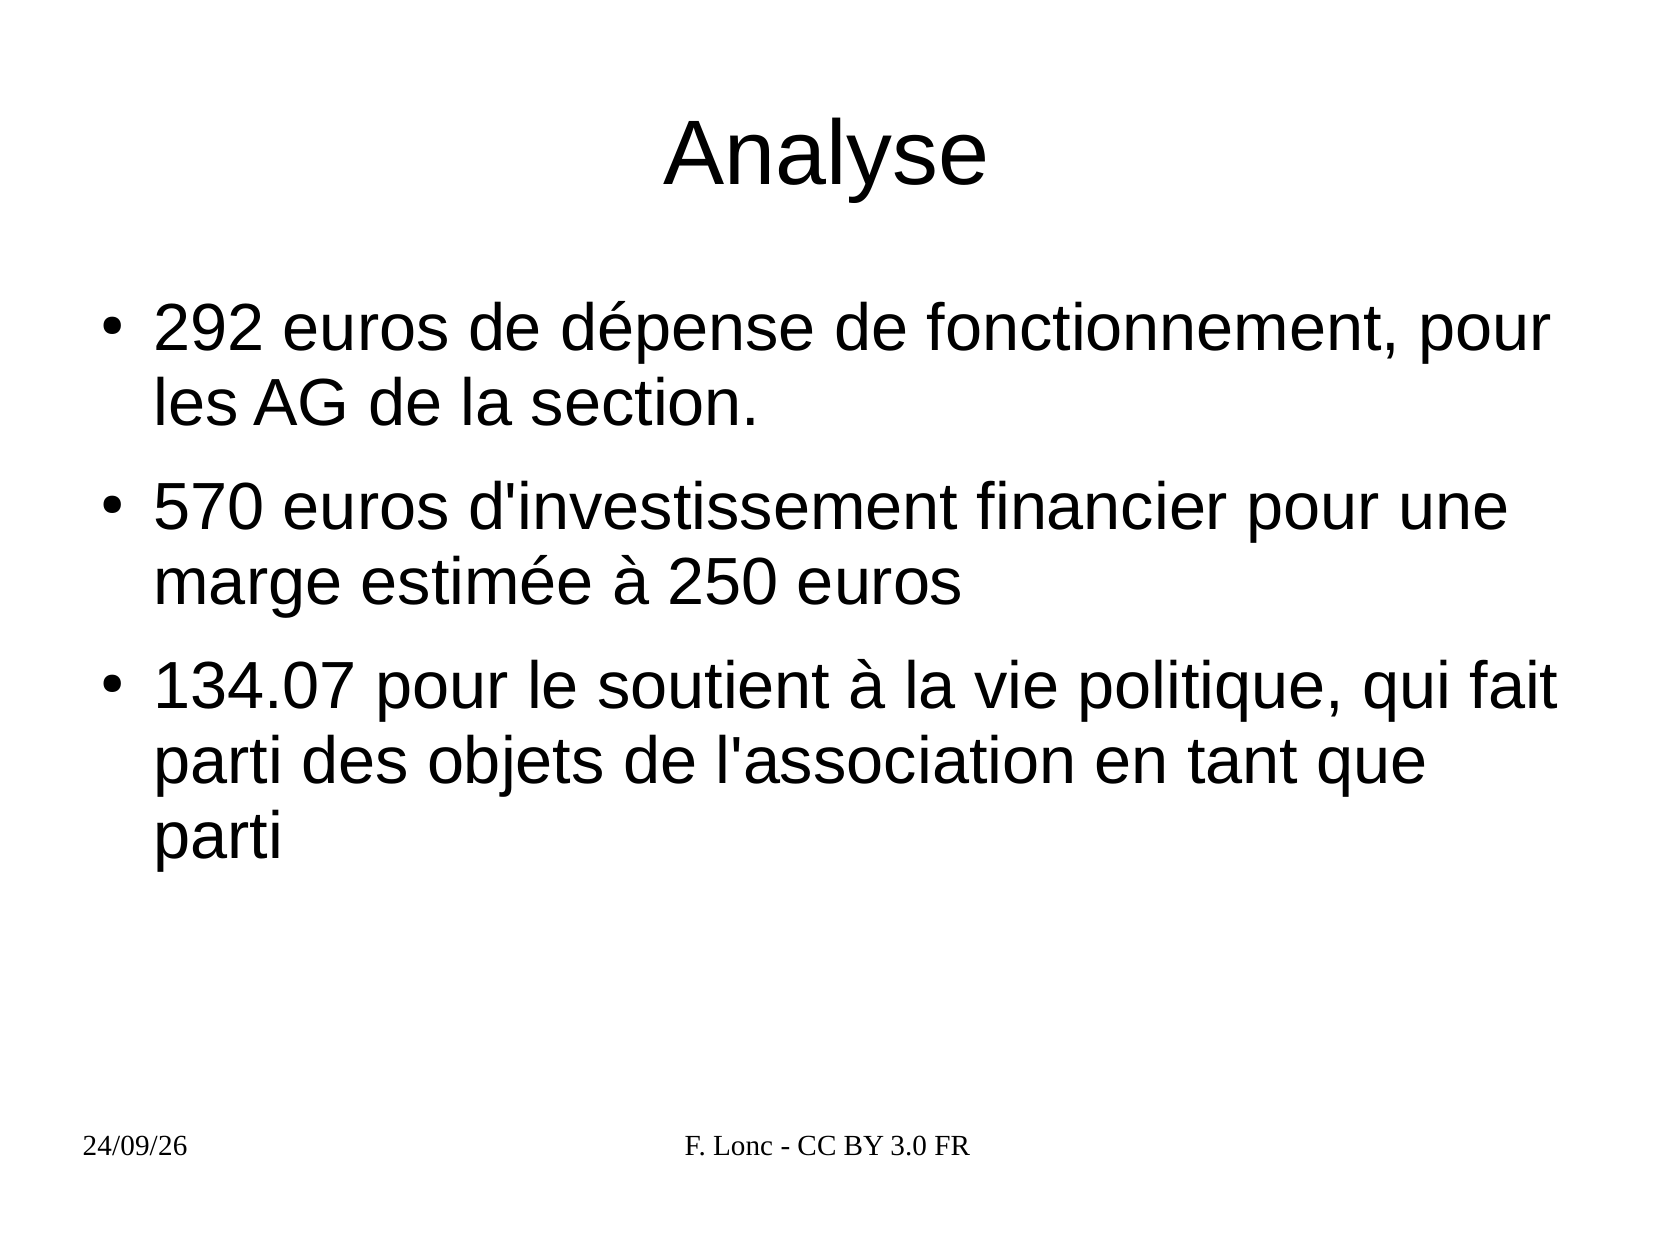

# Analyse
292 euros de dépense de fonctionnement, pour les AG de la section.
570 euros d'investissement financier pour une marge estimée à 250 euros
134.07 pour le soutient à la vie politique, qui fait parti des objets de l'association en tant que parti
F. Lonc - CC BY 3.0 FR